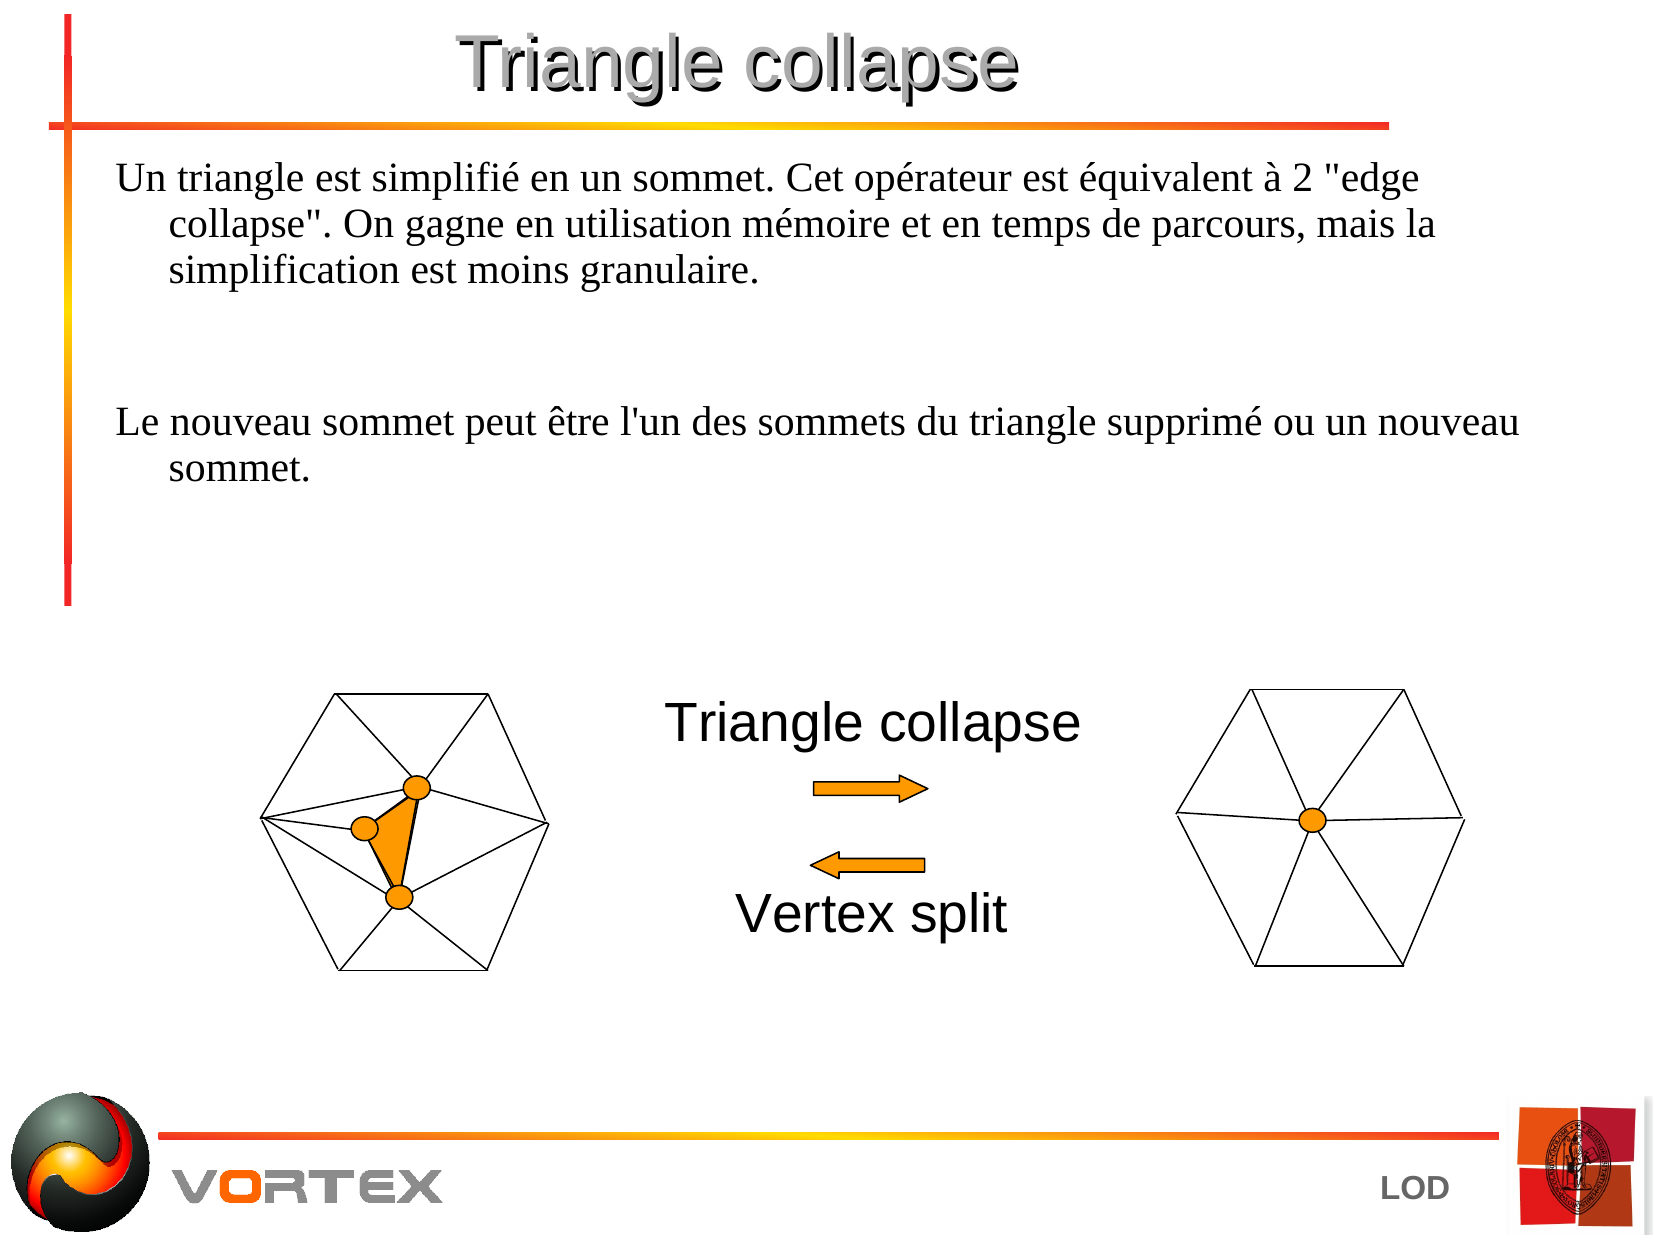

# Triangle collapse
Un triangle est simplifié en un sommet. Cet opérateur est équivalent à 2 "edge collapse". On gagne en utilisation mémoire et en temps de parcours, mais la simplification est moins granulaire.
Le nouveau sommet peut être l'un des sommets du triangle supprimé ou un nouveau sommet.
Triangle collapse
Vertex split